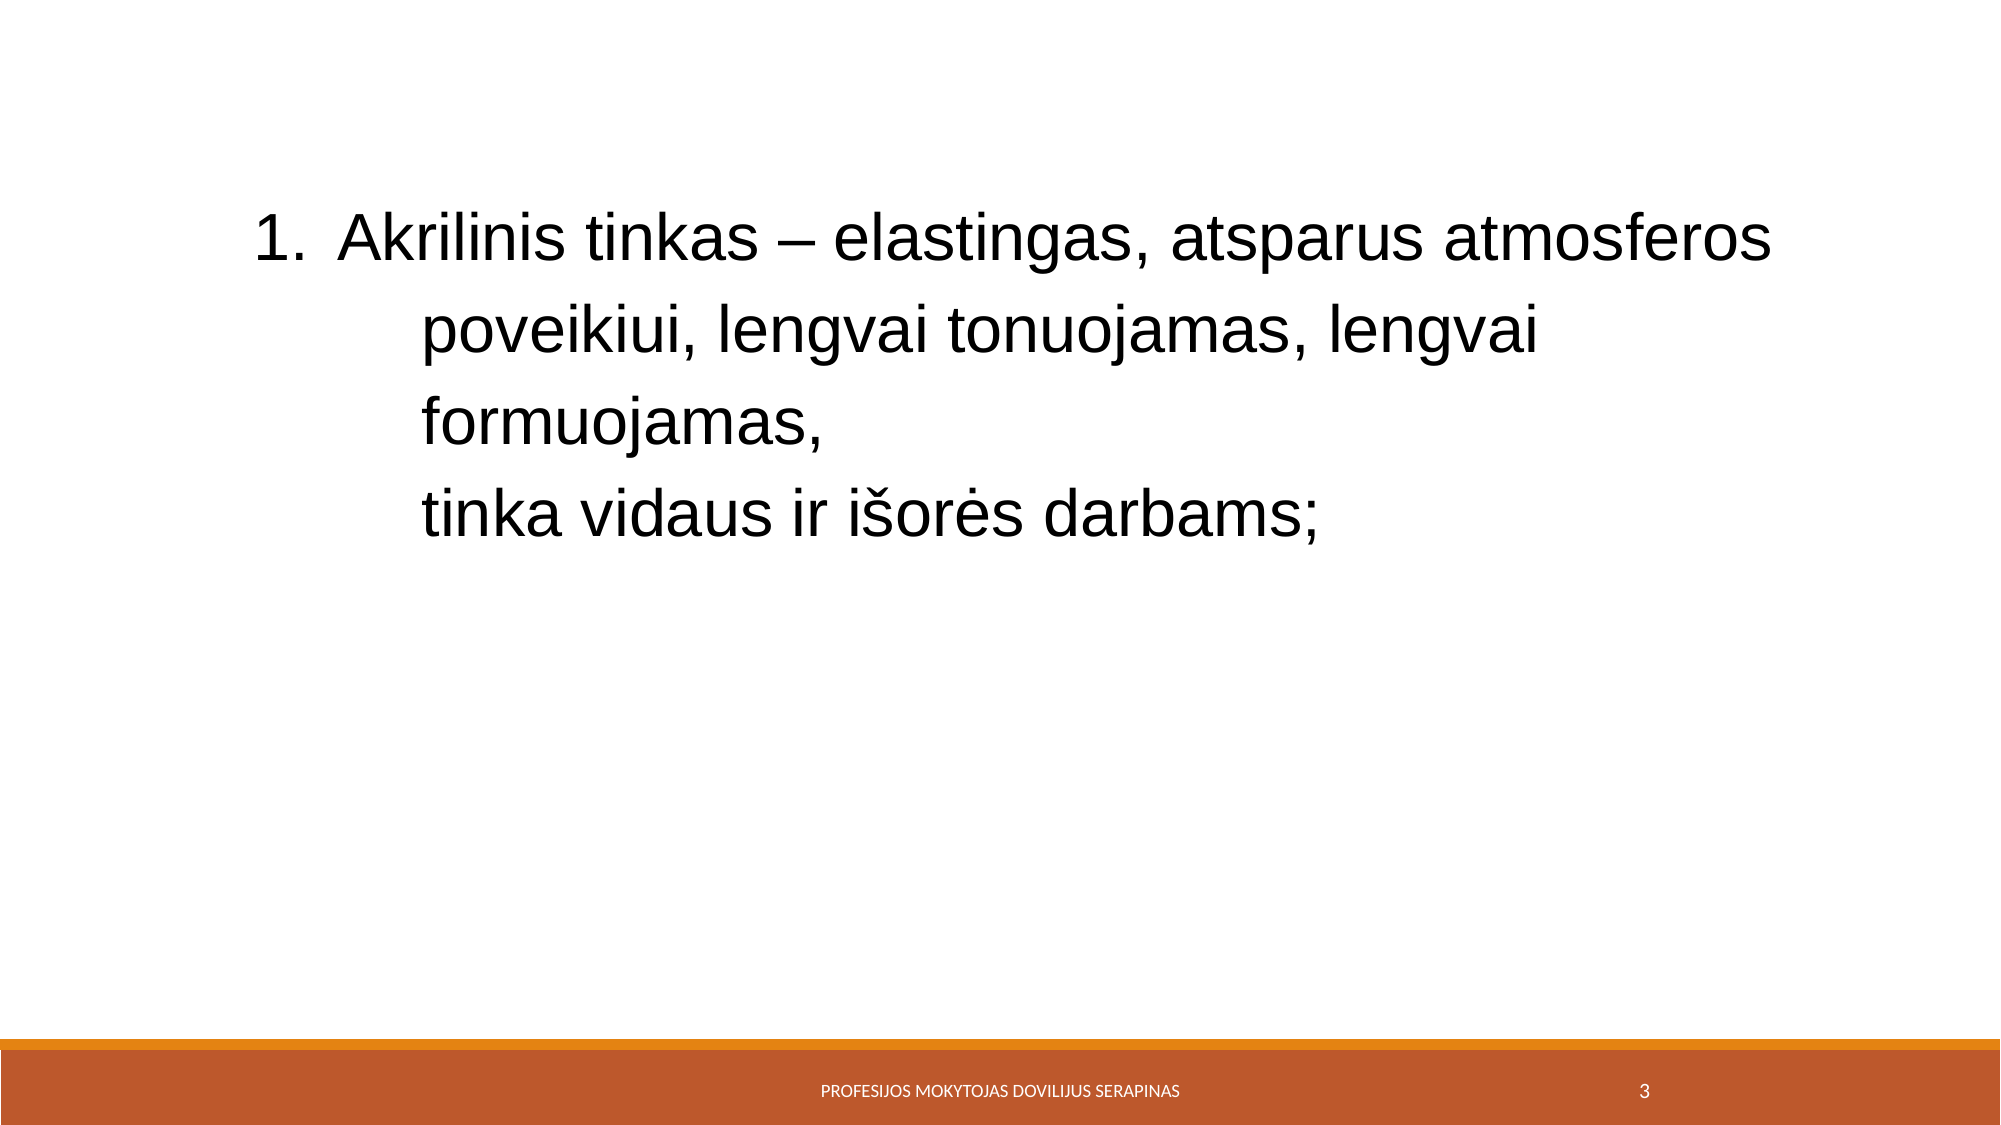

Akrilinis tinkas – elastingas, atsparus atmosferos poveikiui, lengvai tonuojamas, lengvai formuojamas,
tinka vidaus ir išorės darbams;
Profesijos Mokytojas Dovilijus Serapinas
2